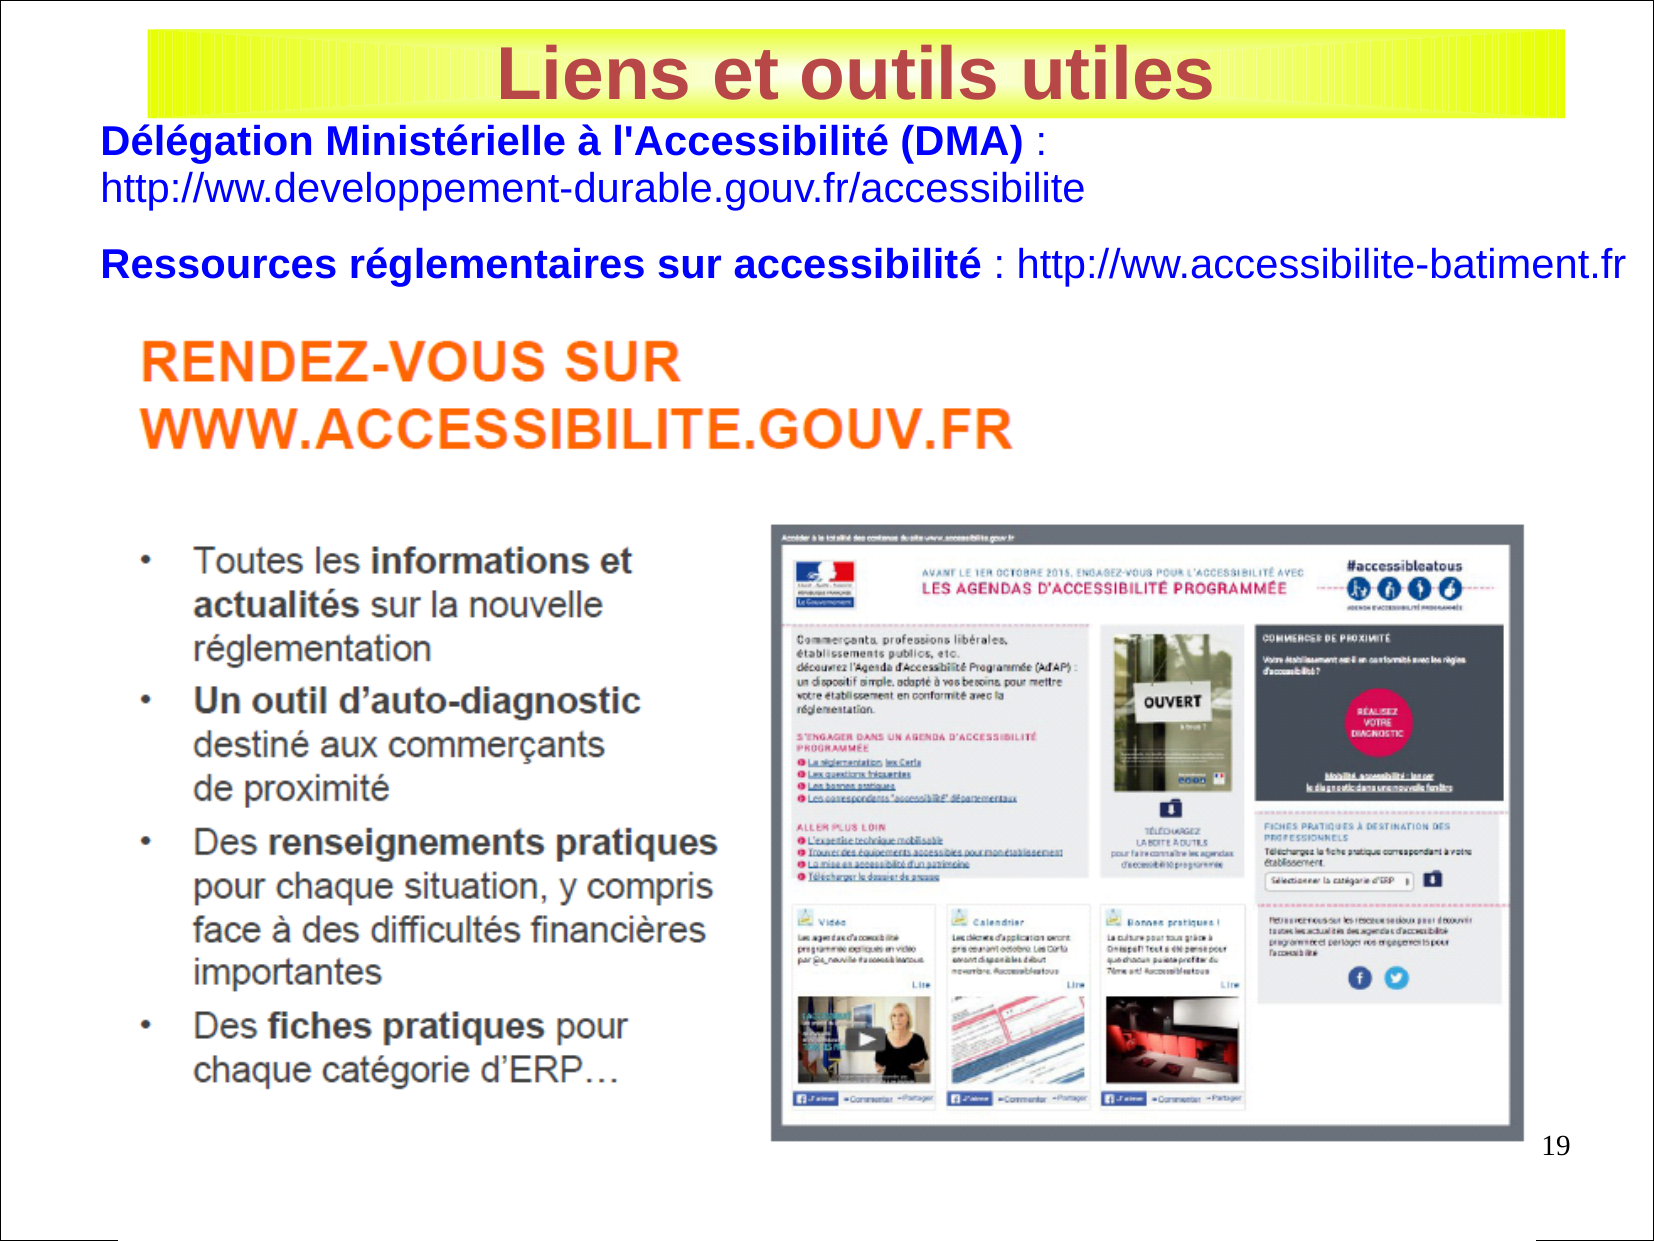

# Liens et outils utiles
Délégation Ministérielle à l'Accessibilité (DMA) : http://ww.developpement-durable.gouv.fr/accessibilite
Ressources réglementaires sur accessibilité : http://ww.accessibilite-batiment.fr
19